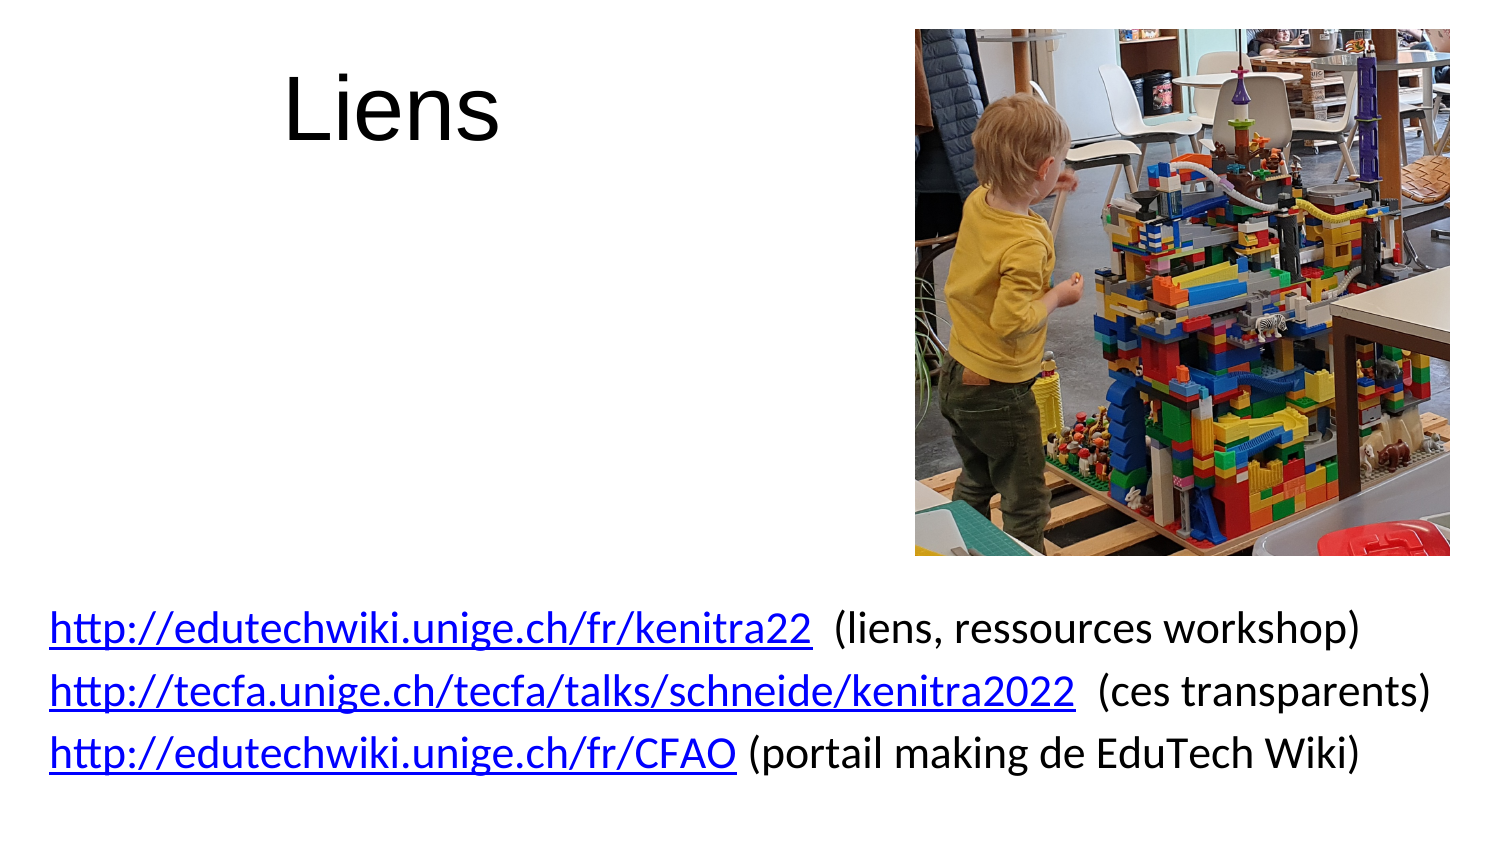

# Liens
http://edutechwiki.unige.ch/fr/kenitra22 (liens, ressources workshop)
http://tecfa.unige.ch/tecfa/talks/schneide/kenitra2022 (ces transparents)
http://edutechwiki.unige.ch/fr/CFAO (portail making de EduTech Wiki)